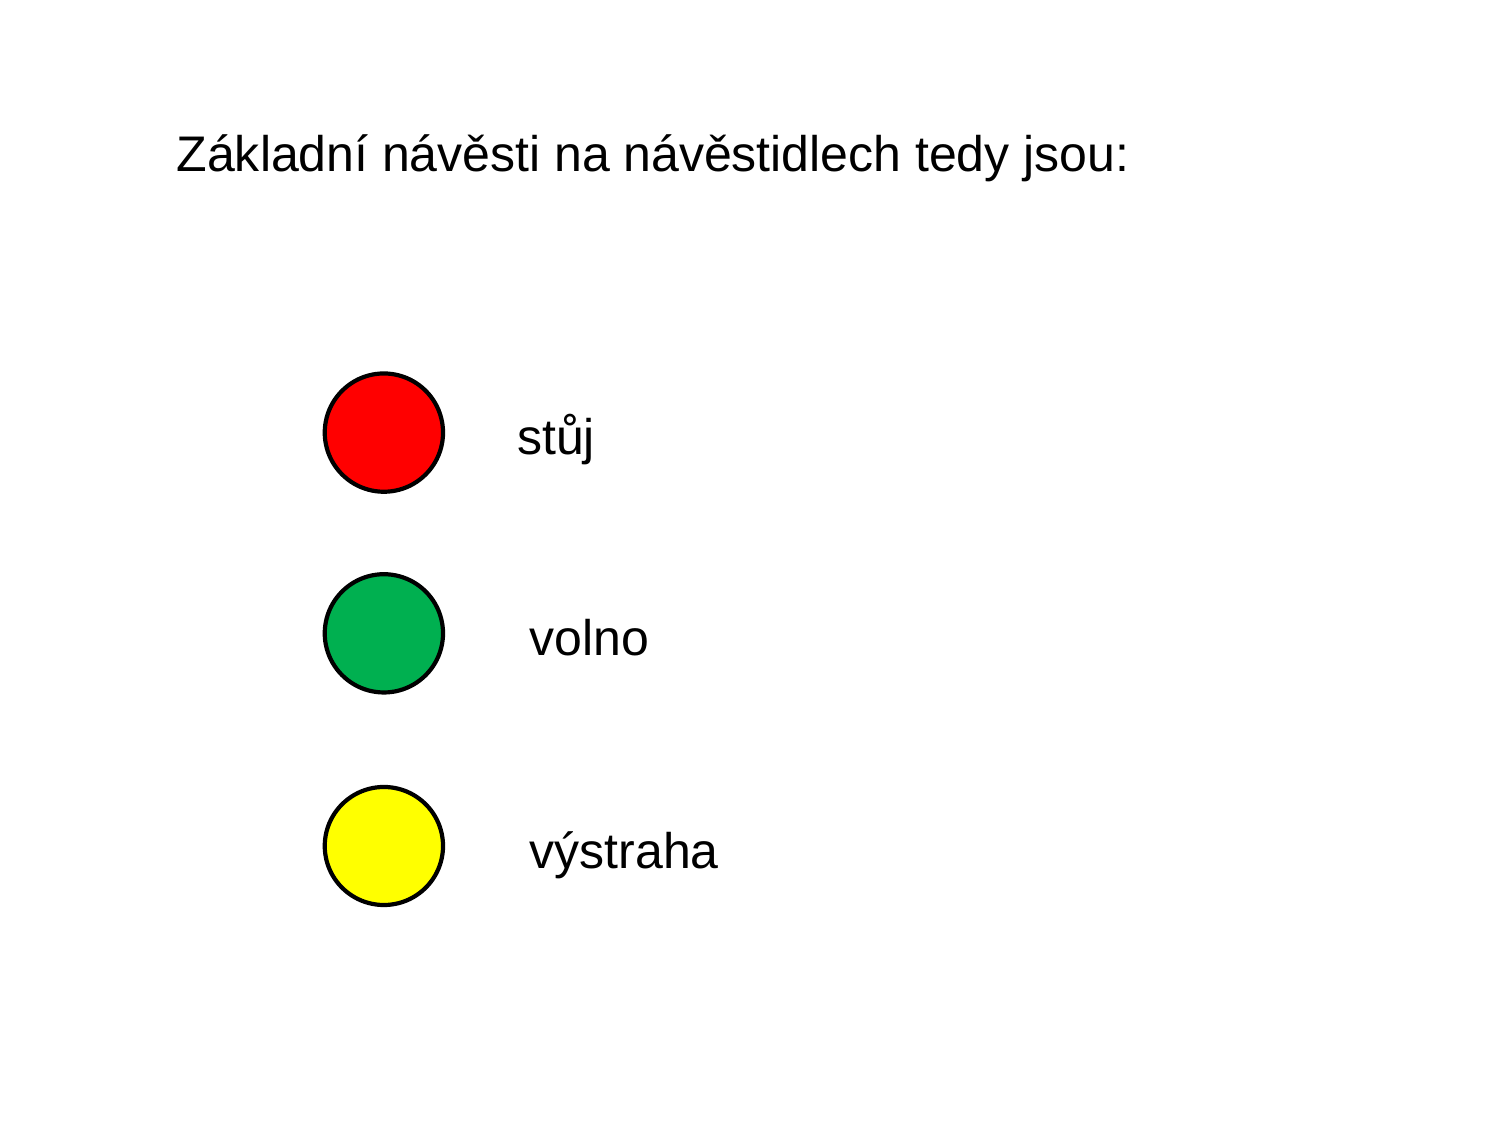

Základní návěsti na návěstidlech tedy jsou:
stůj
volno
výstraha